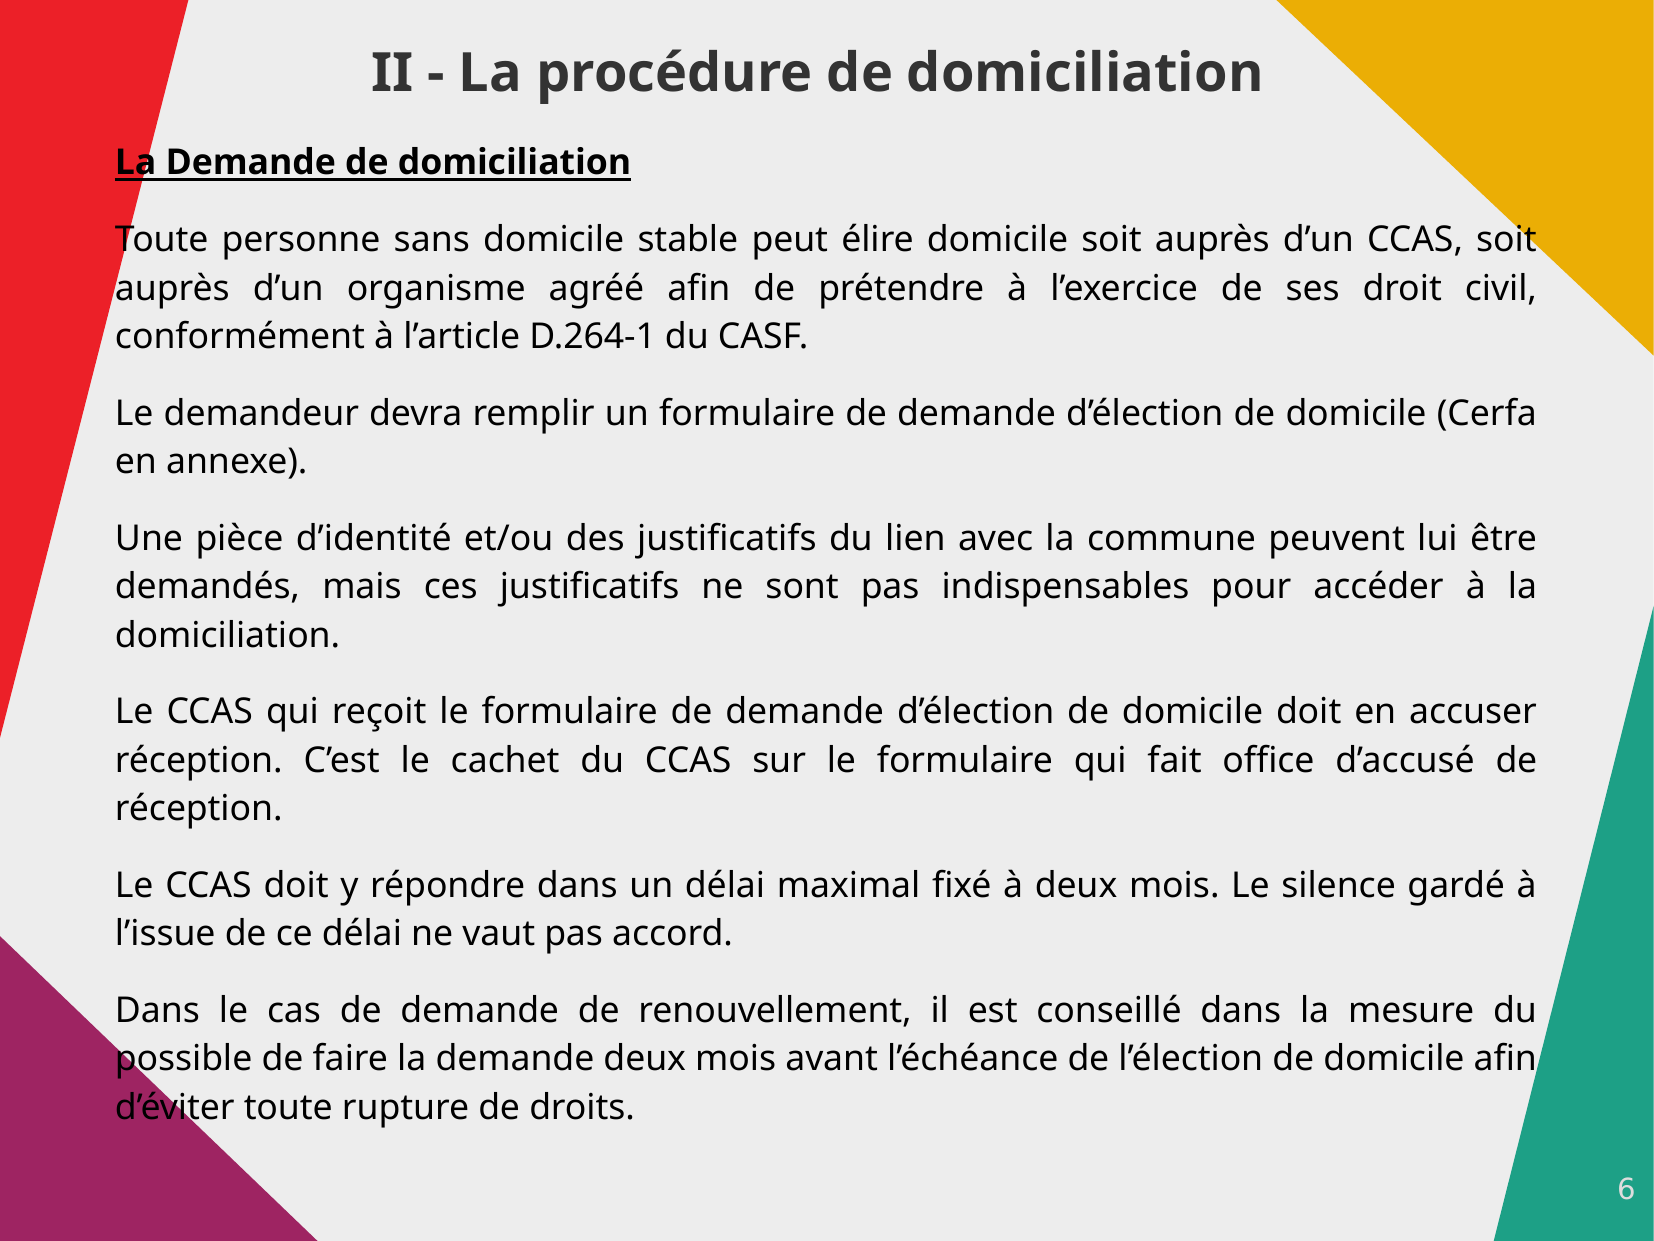

# II - La procédure de domiciliation
La Demande de domiciliation
Toute personne sans domicile stable peut élire domicile soit auprès d’un CCAS, soit auprès d’un organisme agréé afin de prétendre à l’exercice de ses droit civil, conformément à l’article D.264-1 du CASF.
Le demandeur devra remplir un formulaire de demande d’élection de domicile (Cerfa en annexe).
Une pièce d’identité et/ou des justificatifs du lien avec la commune peuvent lui être demandés, mais ces justificatifs ne sont pas indispensables pour accéder à la domiciliation.
Le CCAS qui reçoit le formulaire de demande d’élection de domicile doit en accuser réception. C’est le cachet du CCAS sur le formulaire qui fait office d’accusé de réception.
Le CCAS doit y répondre dans un délai maximal fixé à deux mois. Le silence gardé à l’issue de ce délai ne vaut pas accord.
Dans le cas de demande de renouvellement, il est conseillé dans la mesure du possible de faire la demande deux mois avant l’échéance de l’élection de domicile afin d’éviter toute rupture de droits.
6